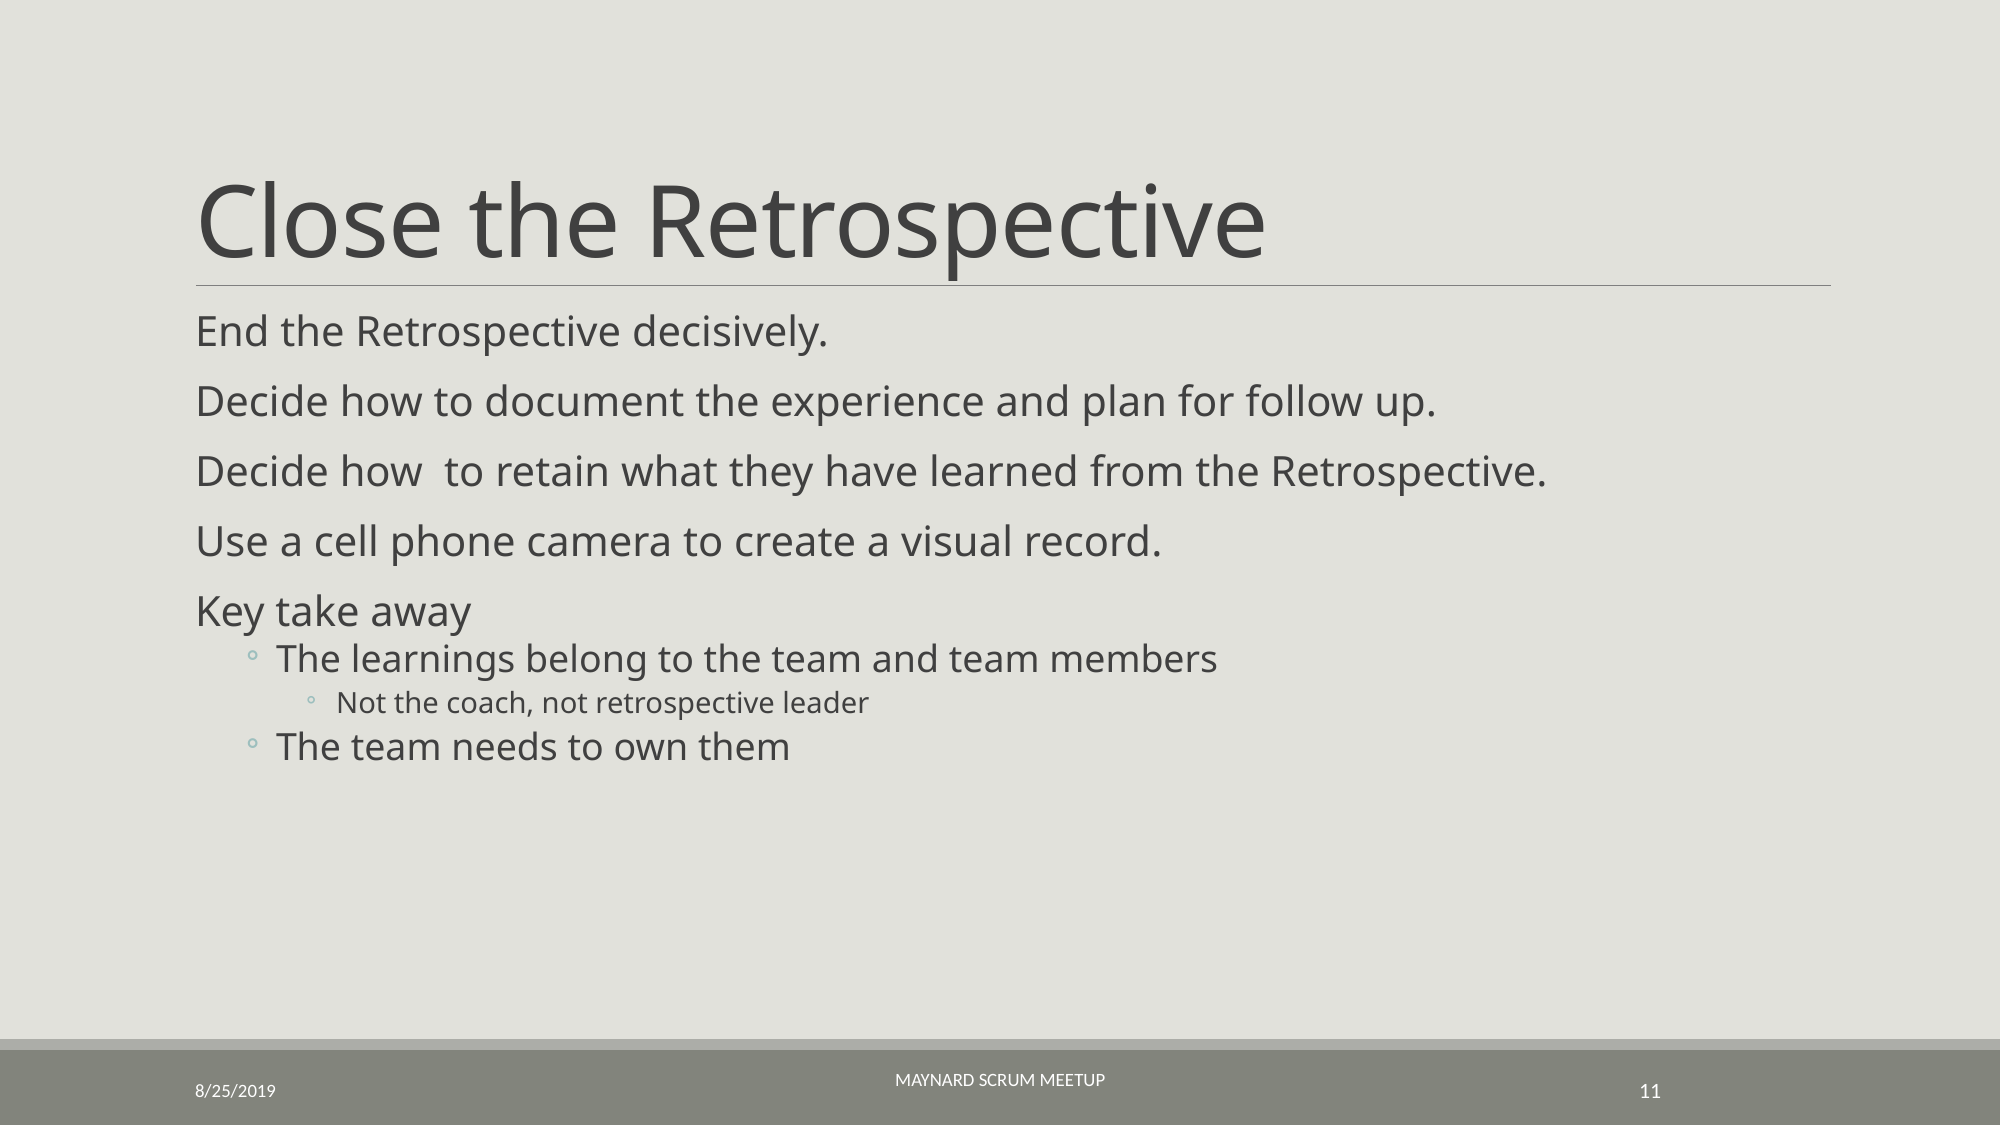

# Close the Retrospective
End the Retrospective decisively.
Decide how to document the experience and plan for follow up.
Decide how to retain what they have learned from the Retrospective.
Use a cell phone camera to create a visual record.
Key take away
The learnings belong to the team and team members
Not the coach, not retrospective leader
The team needs to own them
8/25/2019
Maynard Scrum meetup